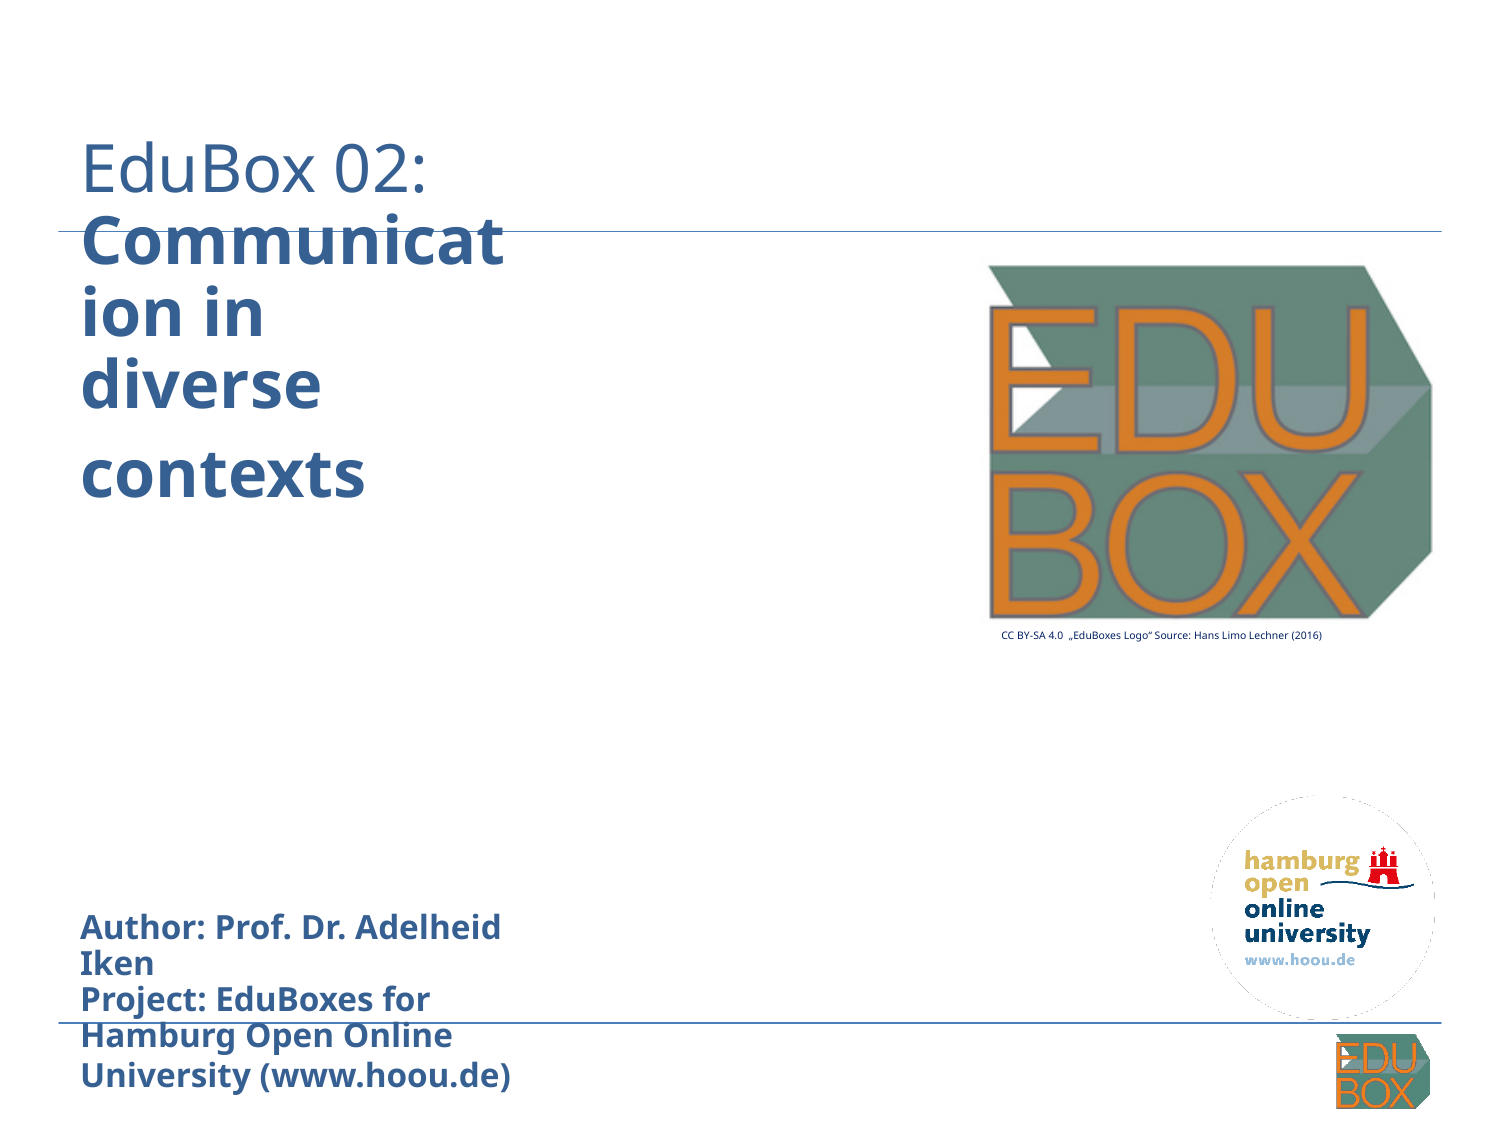

# EduBox 02: Communication in diverse
contexts
Author: Prof. Dr. Adelheid Iken
Project: EduBoxes for Hamburg Open Online University (www.hoou.de)
CC BY-SA 4.0 „EduBoxes Logo“ Source: Hans Limo Lechner (2016)